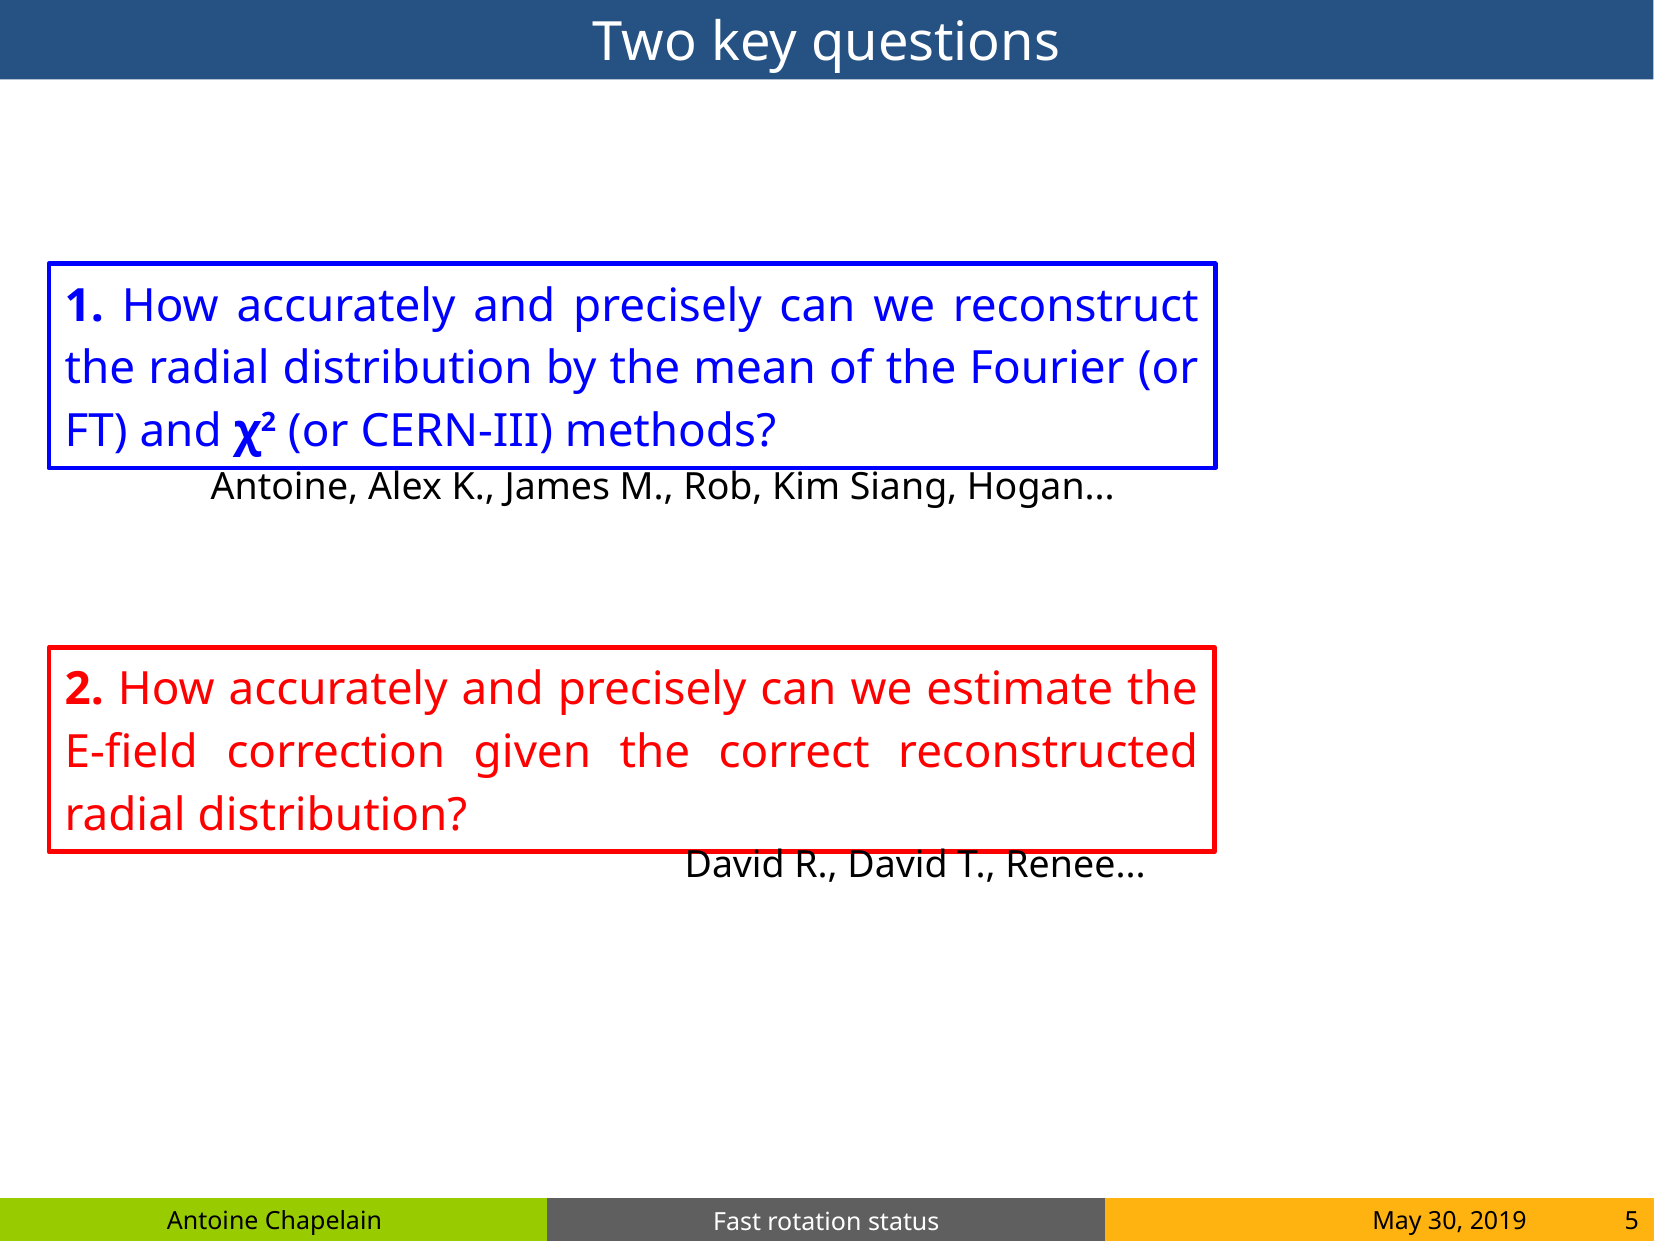

# Two key questions
1. How accurately and precisely can we reconstruct the radial distribution by the mean of the Fourier (or FT) and χ2 (or CERN-III) methods?
Antoine, Alex K., James M., Rob, Kim Siang, Hogan...
2. How accurately and precisely can we estimate the E-field correction given the correct reconstructed radial distribution?
David R., David T., Renee...